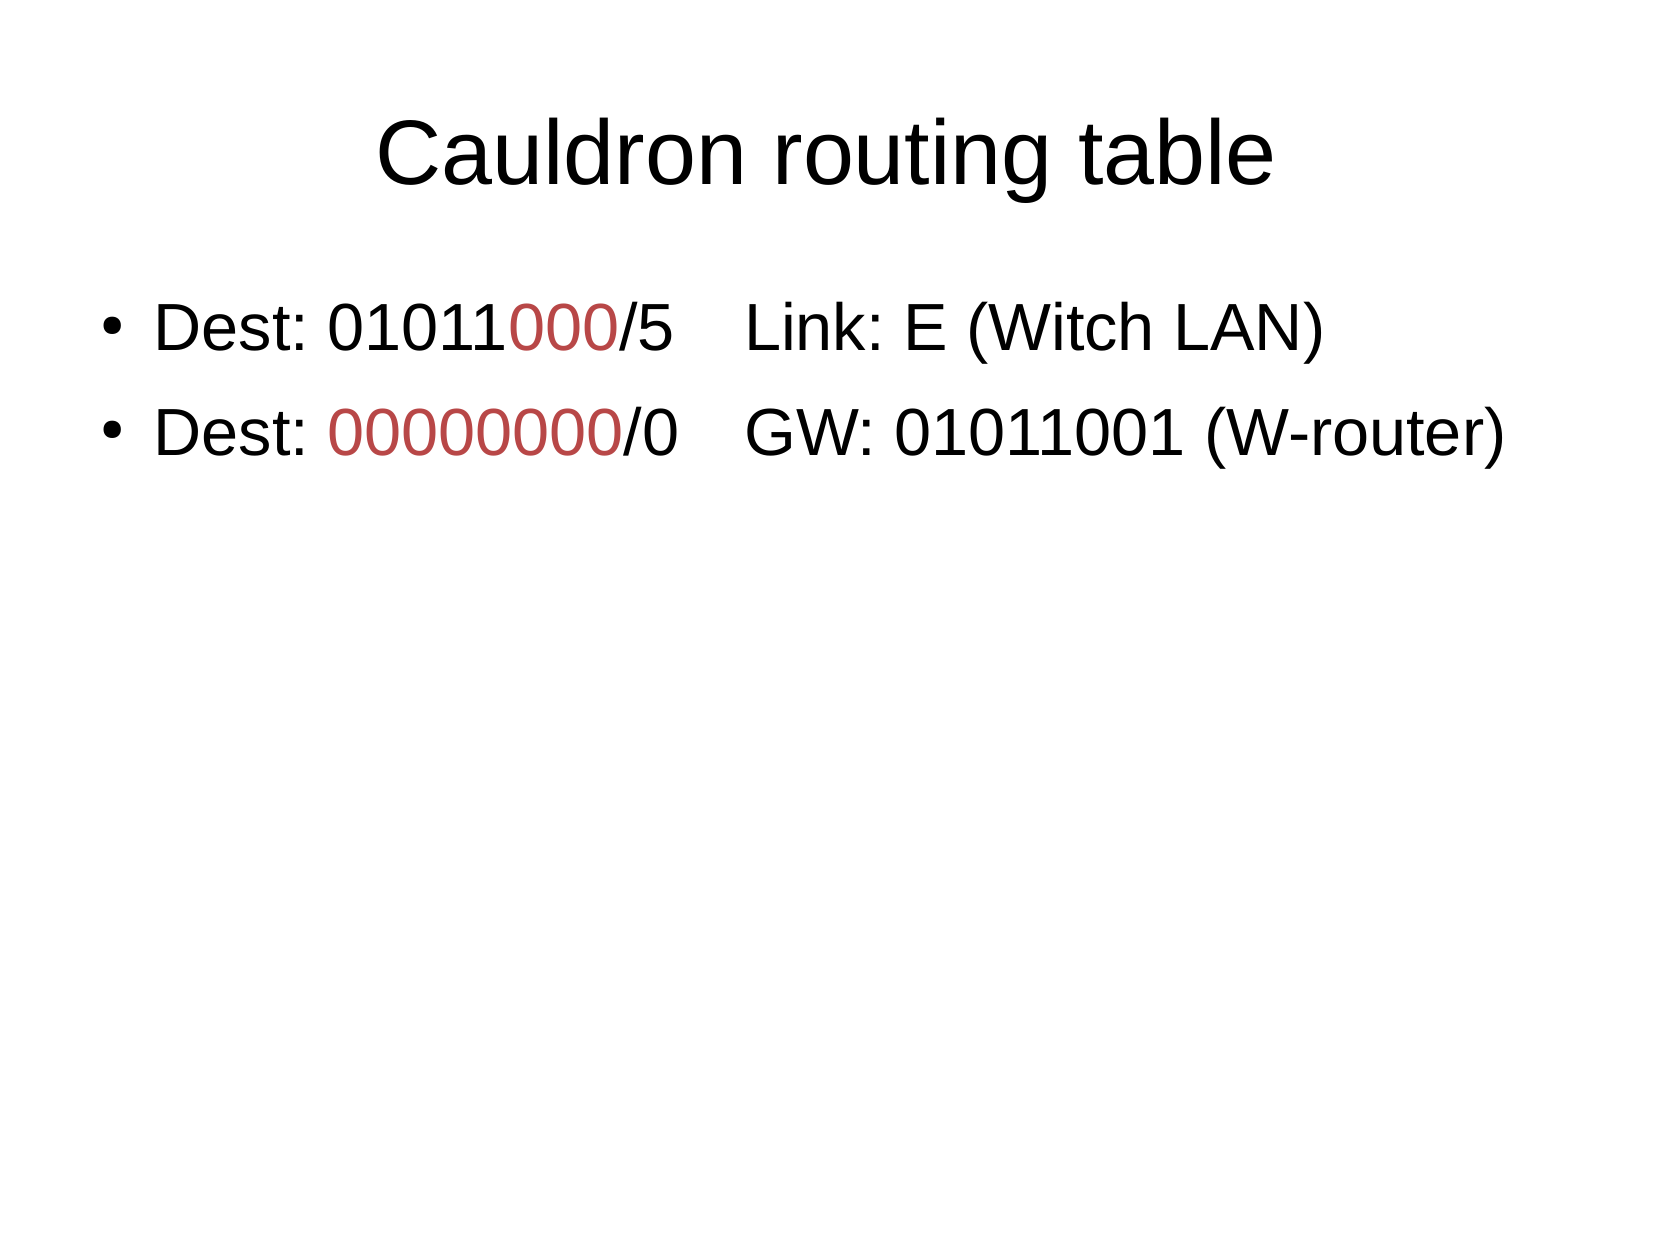

# Cauldron routing table
Dest: 01011000/5	Link: E (Witch LAN)
Dest: 00000000/0	GW: 01011001 (W-router)